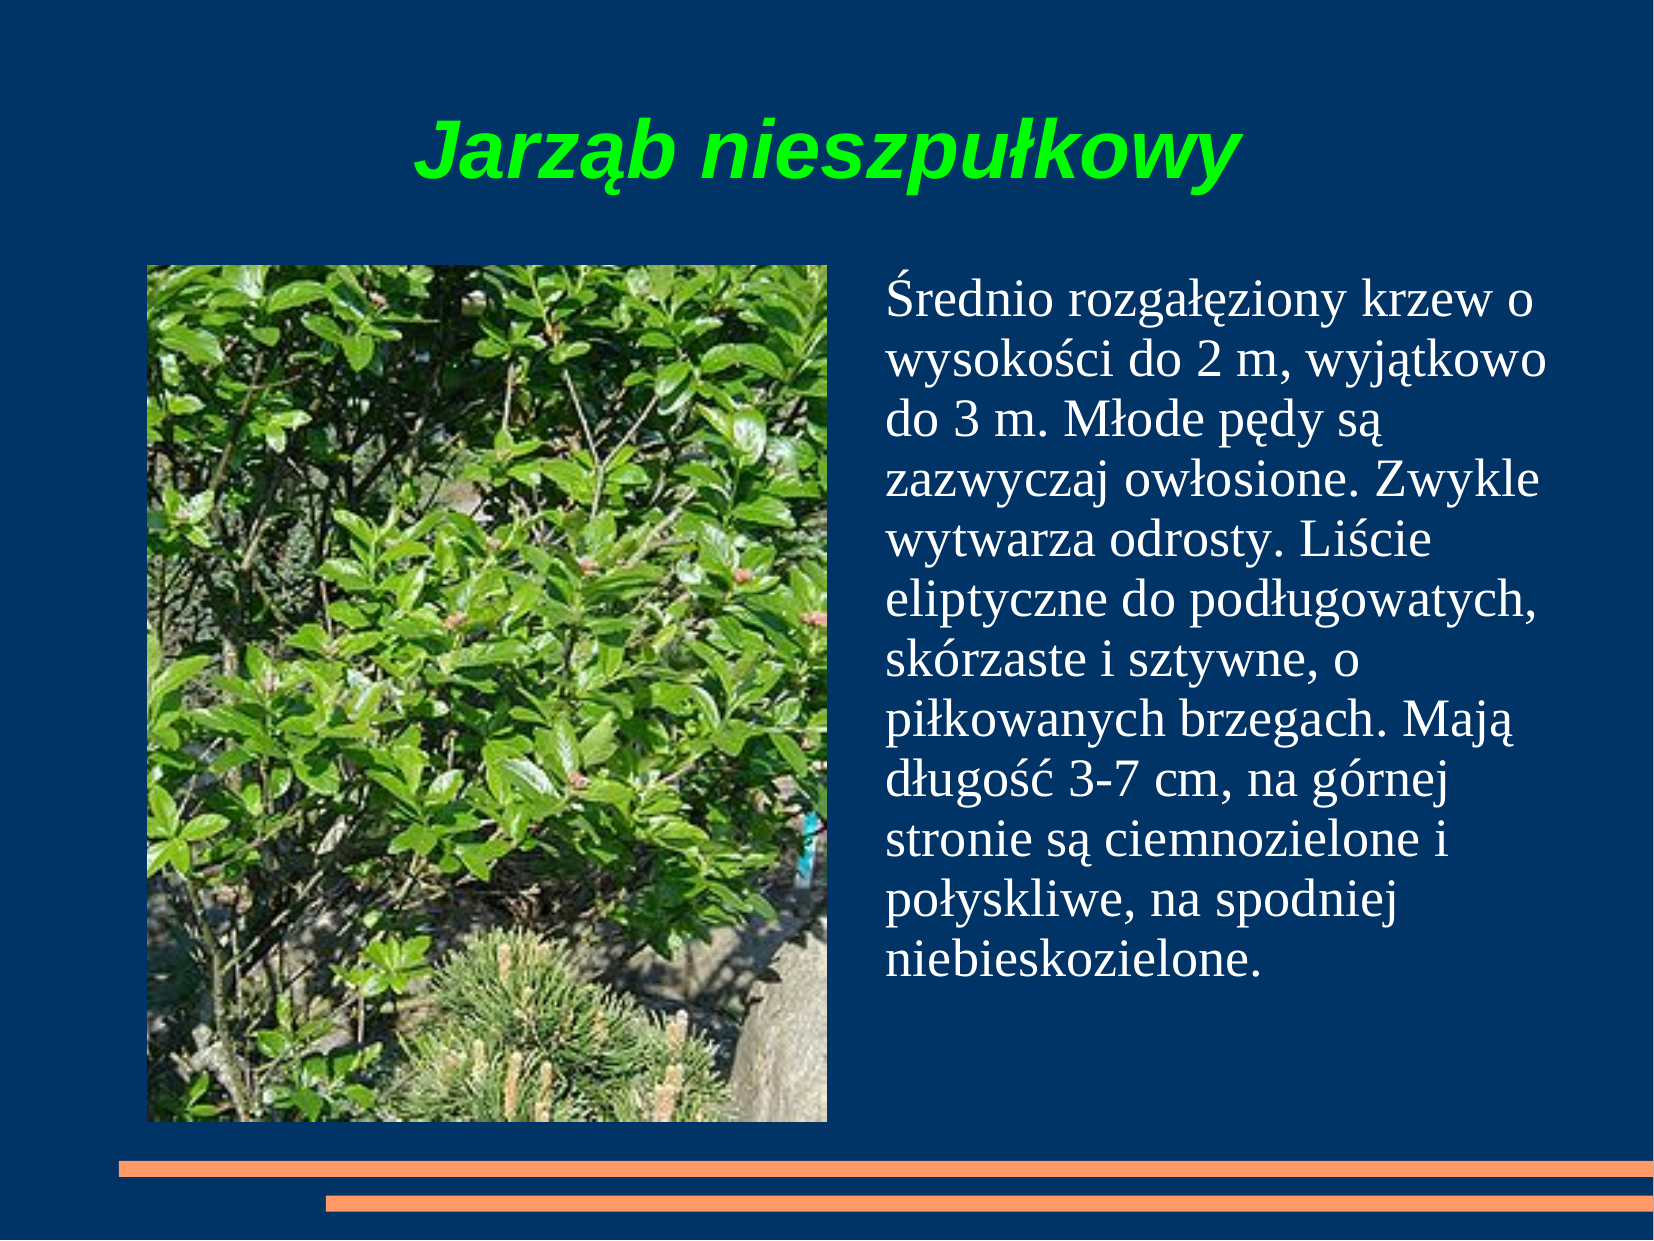

# Jarząb nieszpułkowy
Średnio rozgałęziony krzew o wysokości do 2 m, wyjątkowo do 3 m. Młode pędy są zazwyczaj owłosione. Zwykle wytwarza odrosty. Liście eliptyczne do podługowatych, skórzaste i sztywne, o piłkowanych brzegach. Mają długość 3-7 cm, na górnej stronie są ciemnozielone i połyskliwe, na spodniej niebieskozielone.